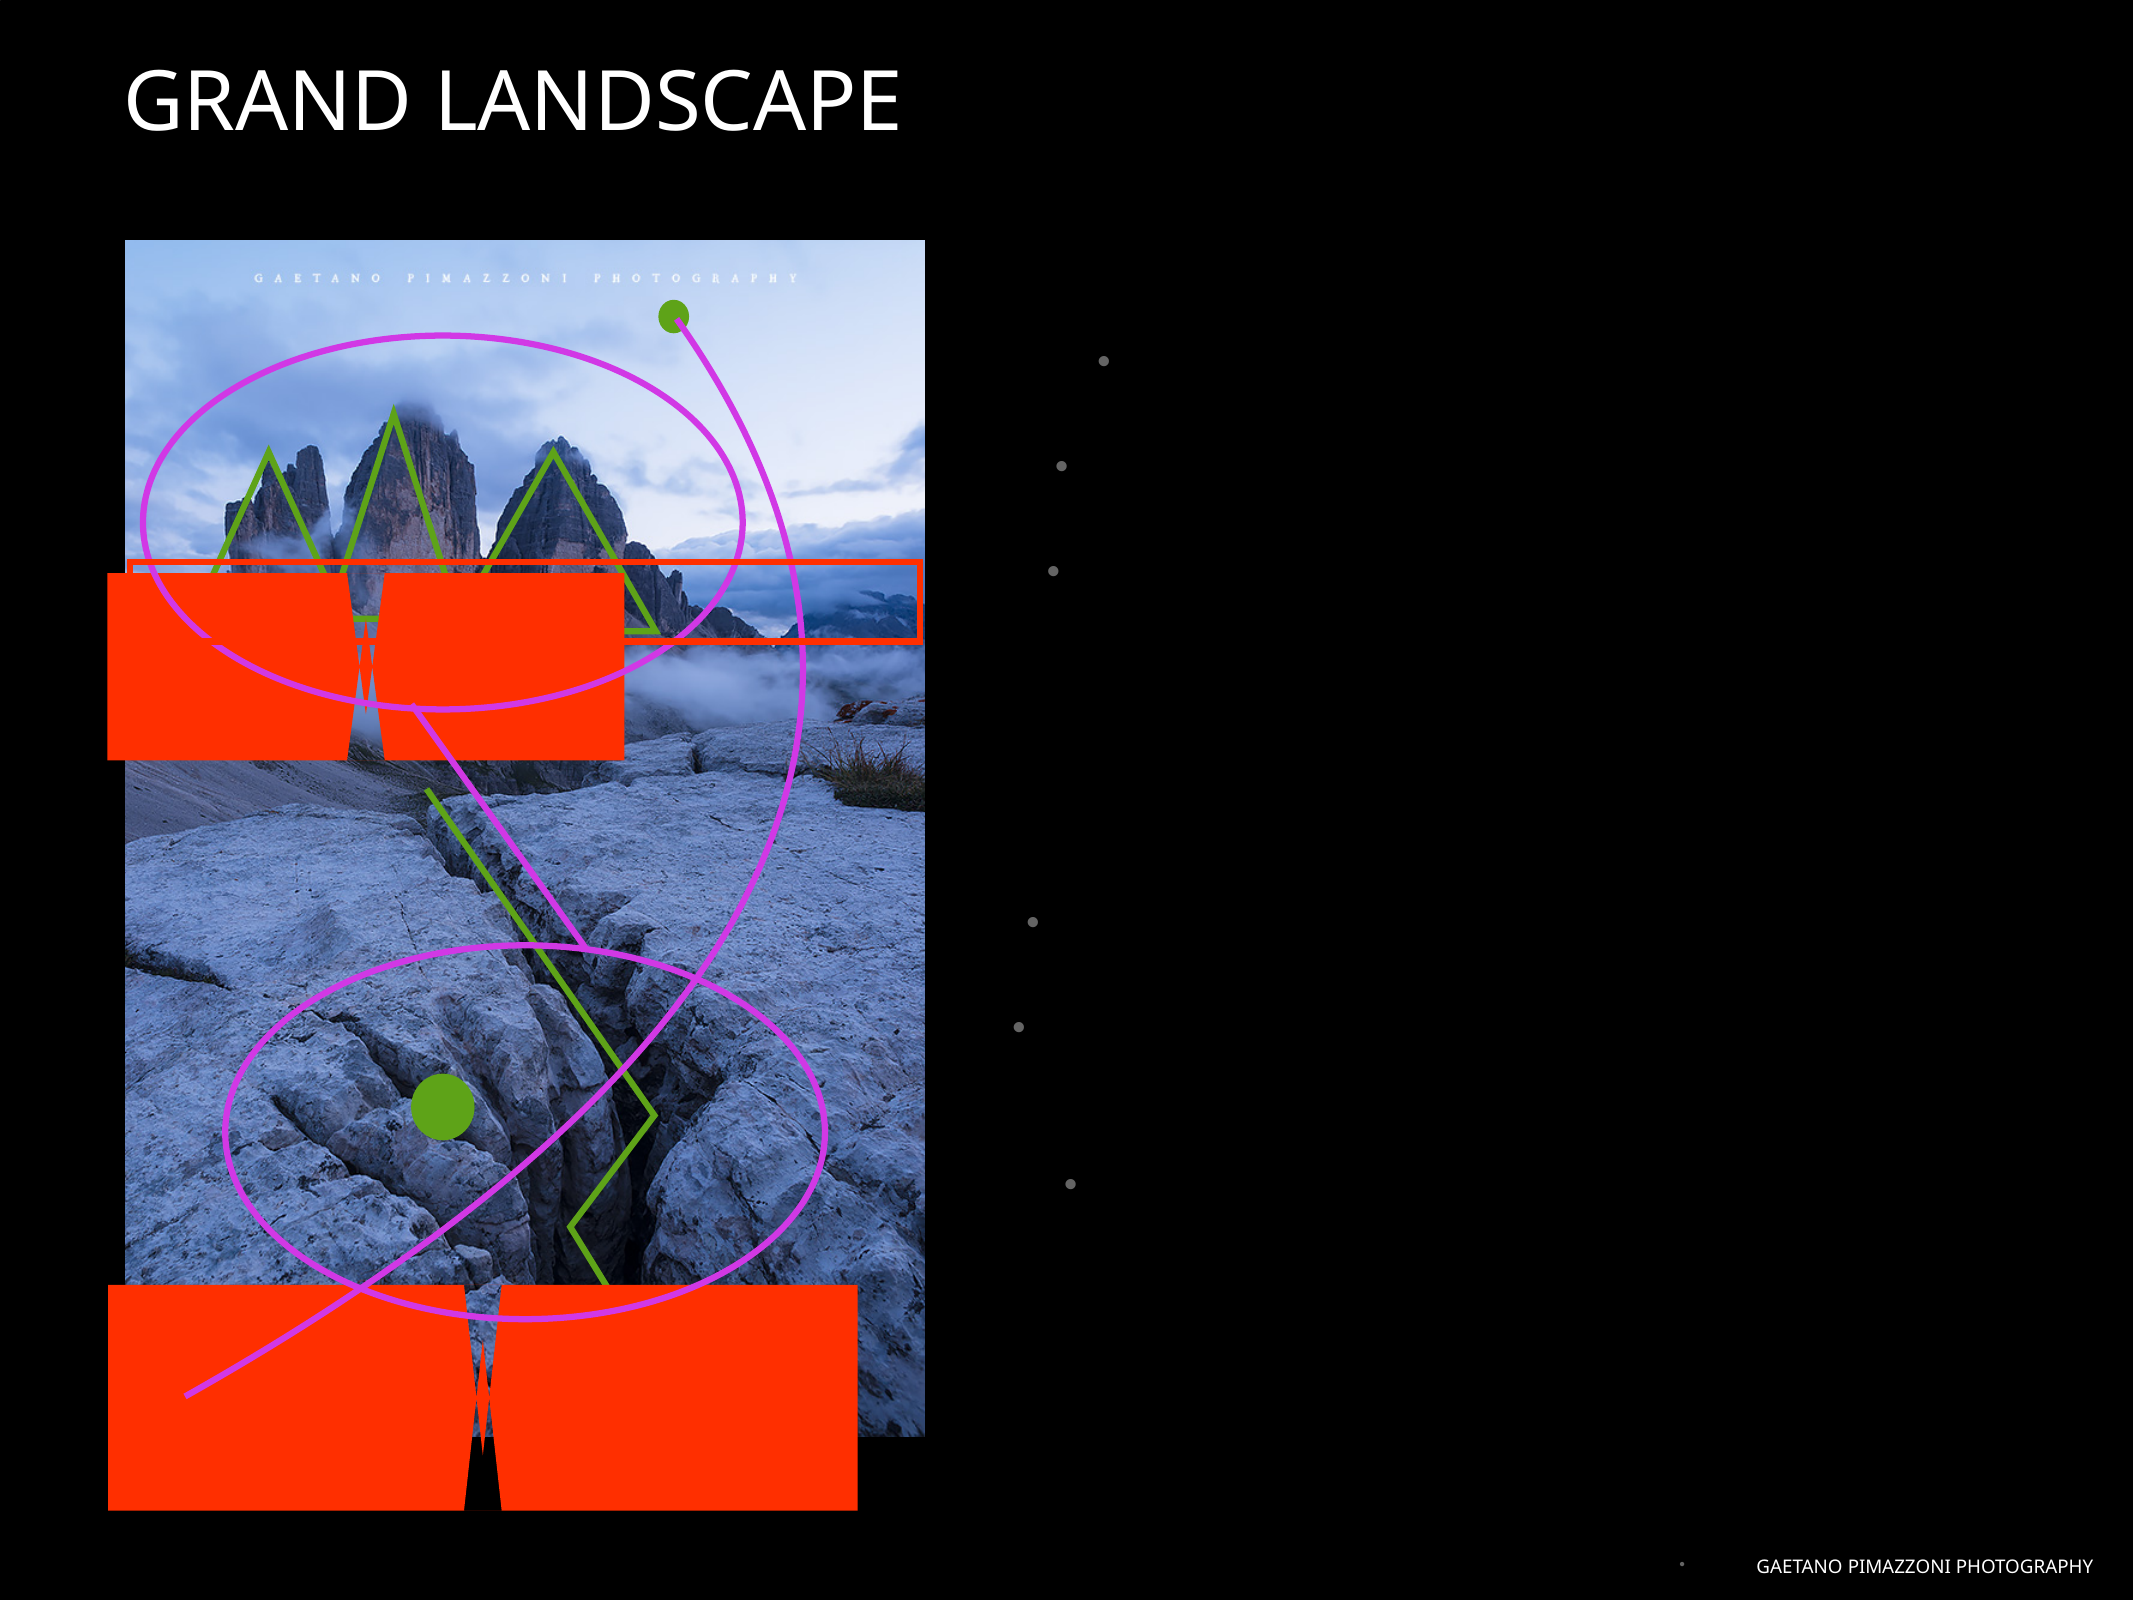

# GRAND LANDSCAPE
Elements:
Point: the Moon and the cracks on the foreground are two anchor for sight;
Z: the bigger crack with its irregular shape gives energy and dynamism to the scene;
Triangle: the Tre Cime can be seen as three triangles. They are connected very well with the Z line and with their peak oriented high they guide the sight toward the sky.
On the field:
Wide focal length: the focal length influences how much horizon we catch in the frame;
Distance: be really near the cracks give them a great power because in that manner they appear bigger;
Height: chosen focal length and distance, height defines the space and so the relation between the elements. To be low gives the opportunity to reduce the dimension of the second plane.
GAETANO PIMAZZONI PHOTOGRAPHY